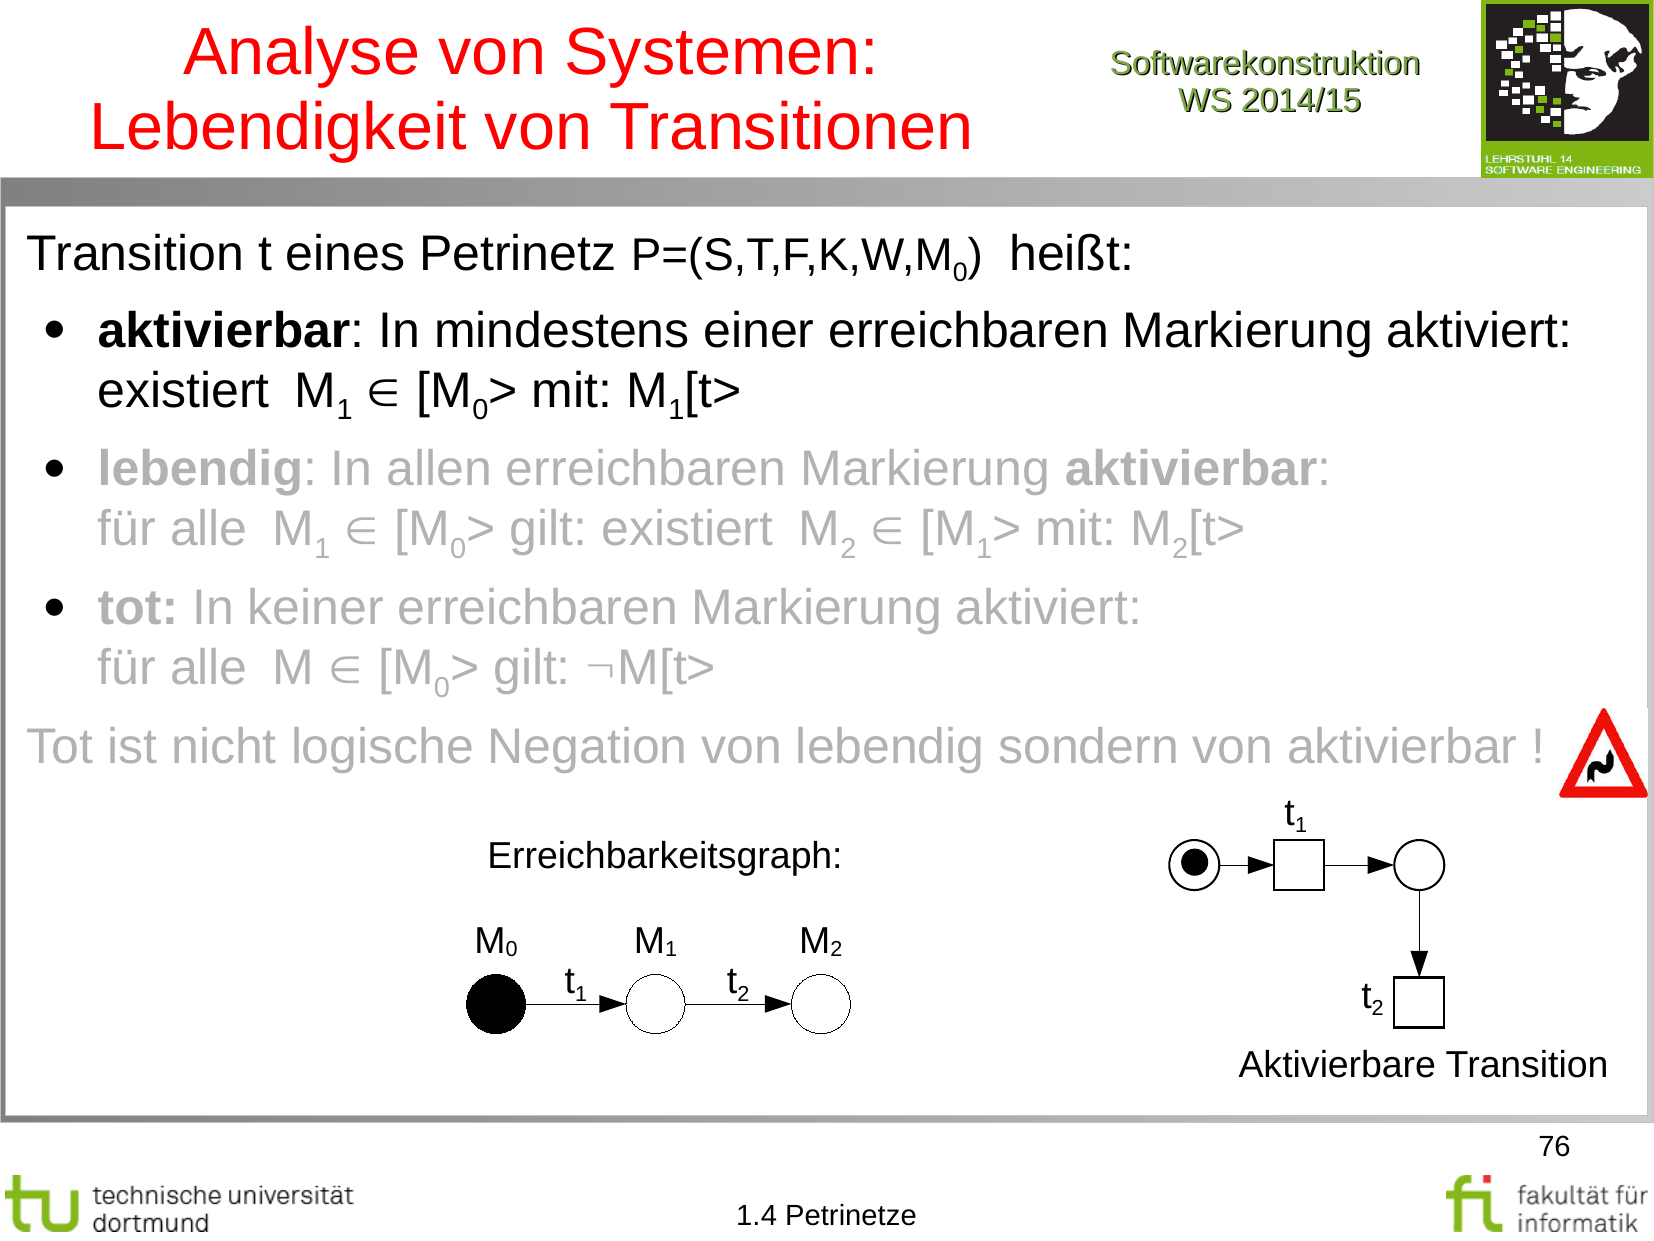

# Analyse von Systemen: Lebendigkeit von Transitionen
Transition t eines Petrinetz P=(S,T,F,K,W,M0) heißt:
aktivierbar: In mindestens einer erreichbaren Markierung aktiviert:
existiert M1  [M0> mit: M1[t>
lebendig: In allen erreichbaren Markierung aktivierbar:
für alle M1  [M0> gilt: existiert M2  [M1> mit: M2[t>
tot: In keiner erreichbaren Markierung aktiviert:
für alle M  [M0> gilt: M[t>
Tot ist nicht logische Negation von lebendig sondern von aktivierbar !
t1
Erreichbarkeitsgraph:
t2
M0
M1
M2
Aktivierbare Transition
76
1.4 Petrinetze